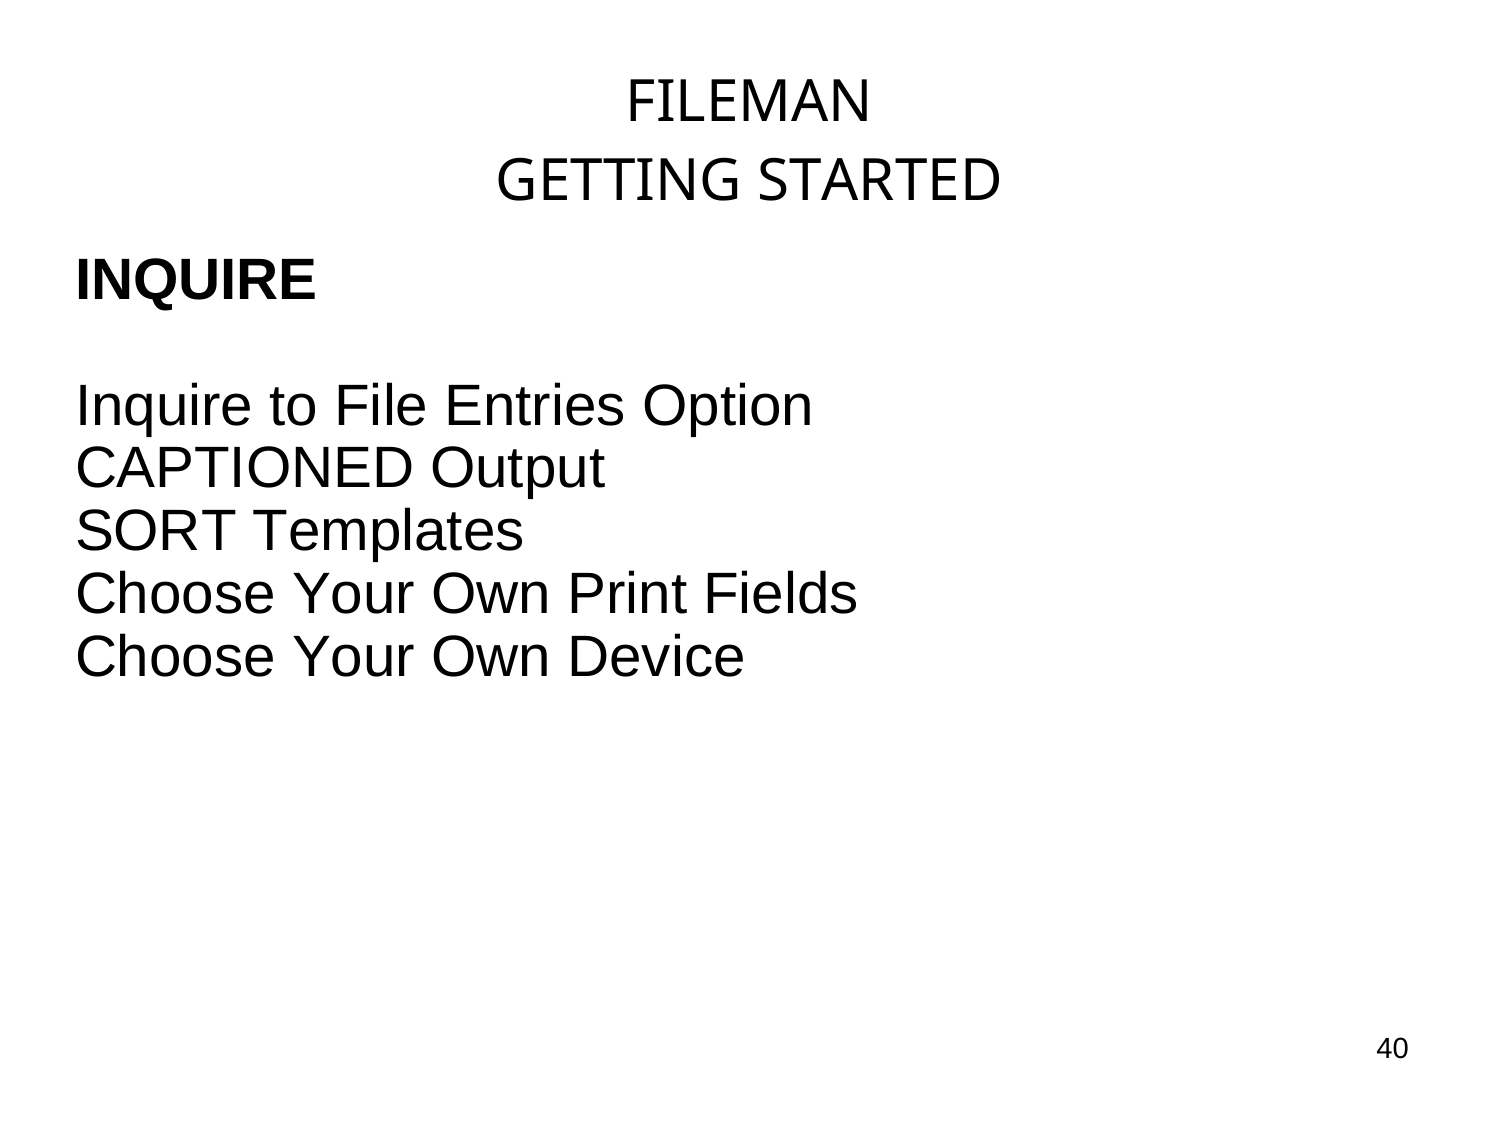

# FILEMAN GETTING STARTED
INQUIRE
Inquire to File Entries Option
CAPTIONED Output
SORT Templates
Choose Your Own Print Fields
Choose Your Own Device
40